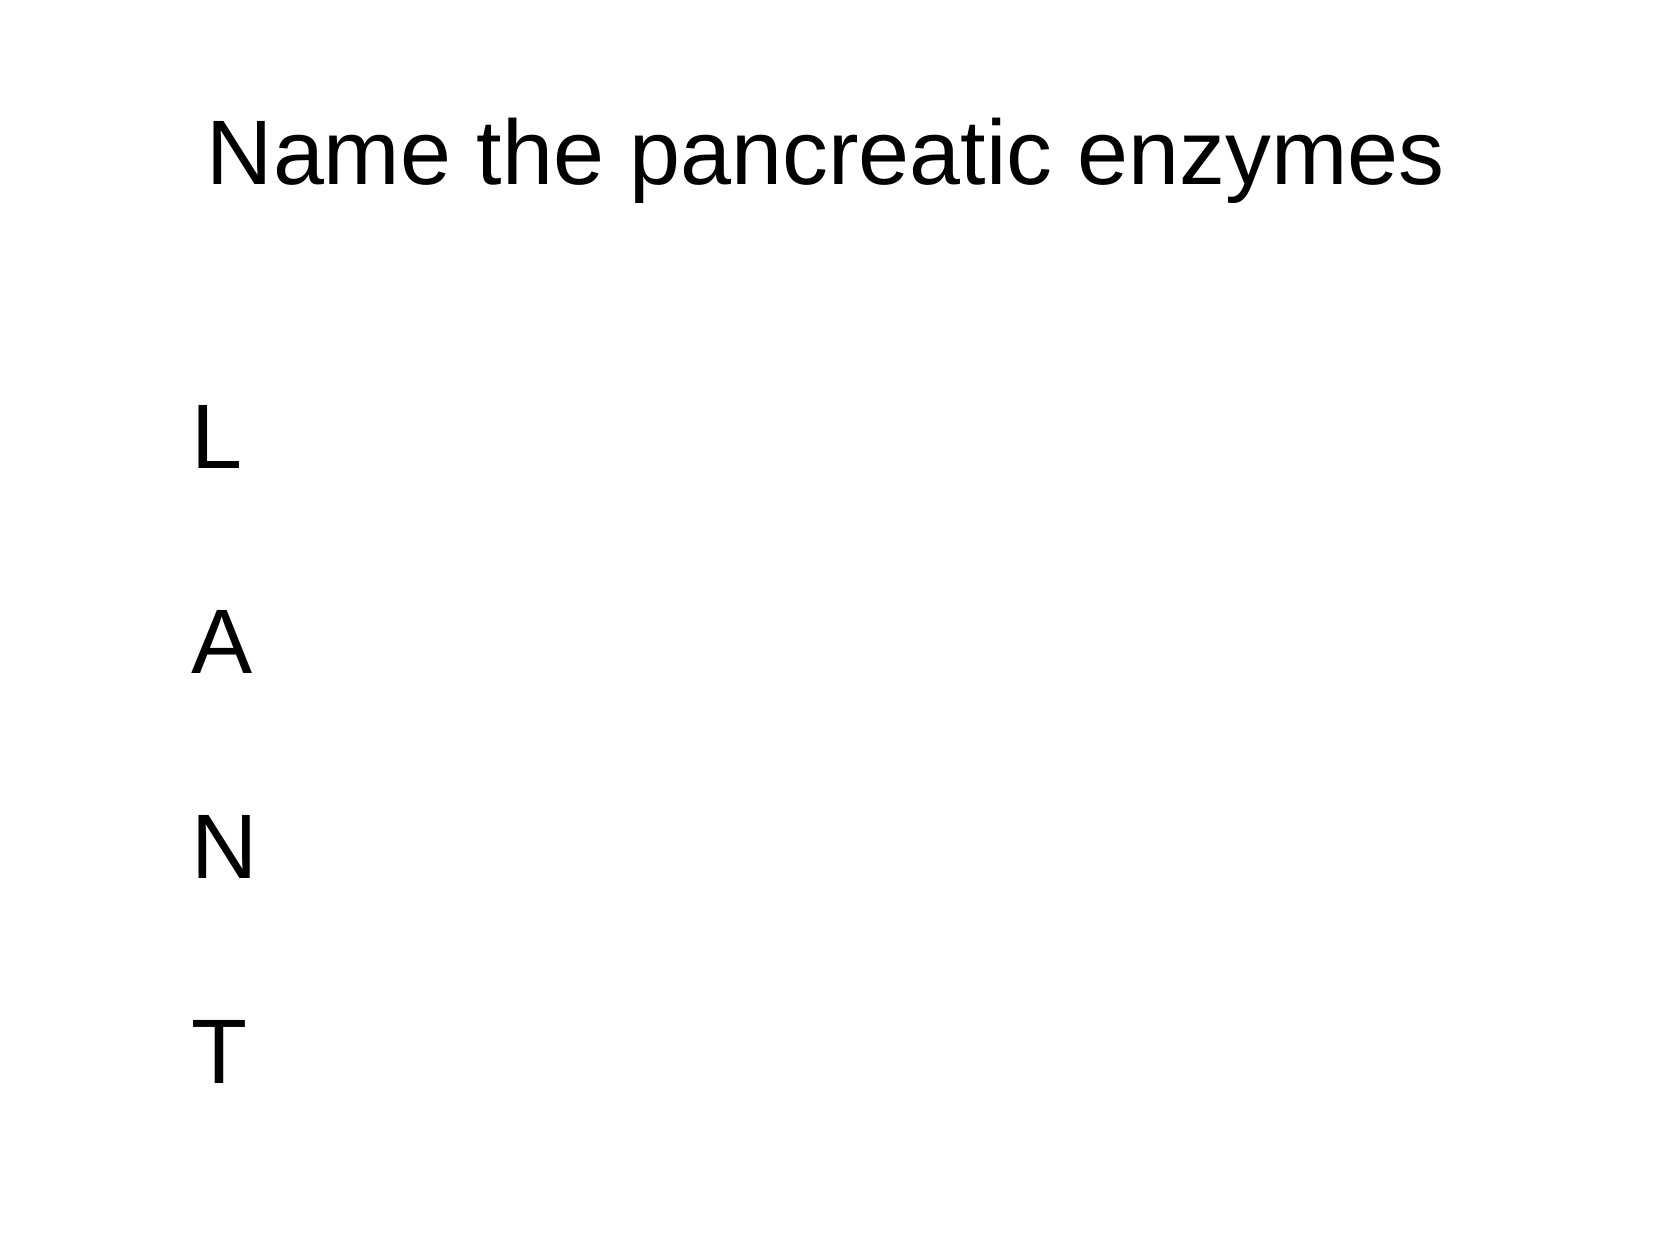

# Name the pancreatic enzymes
L
A
N
T